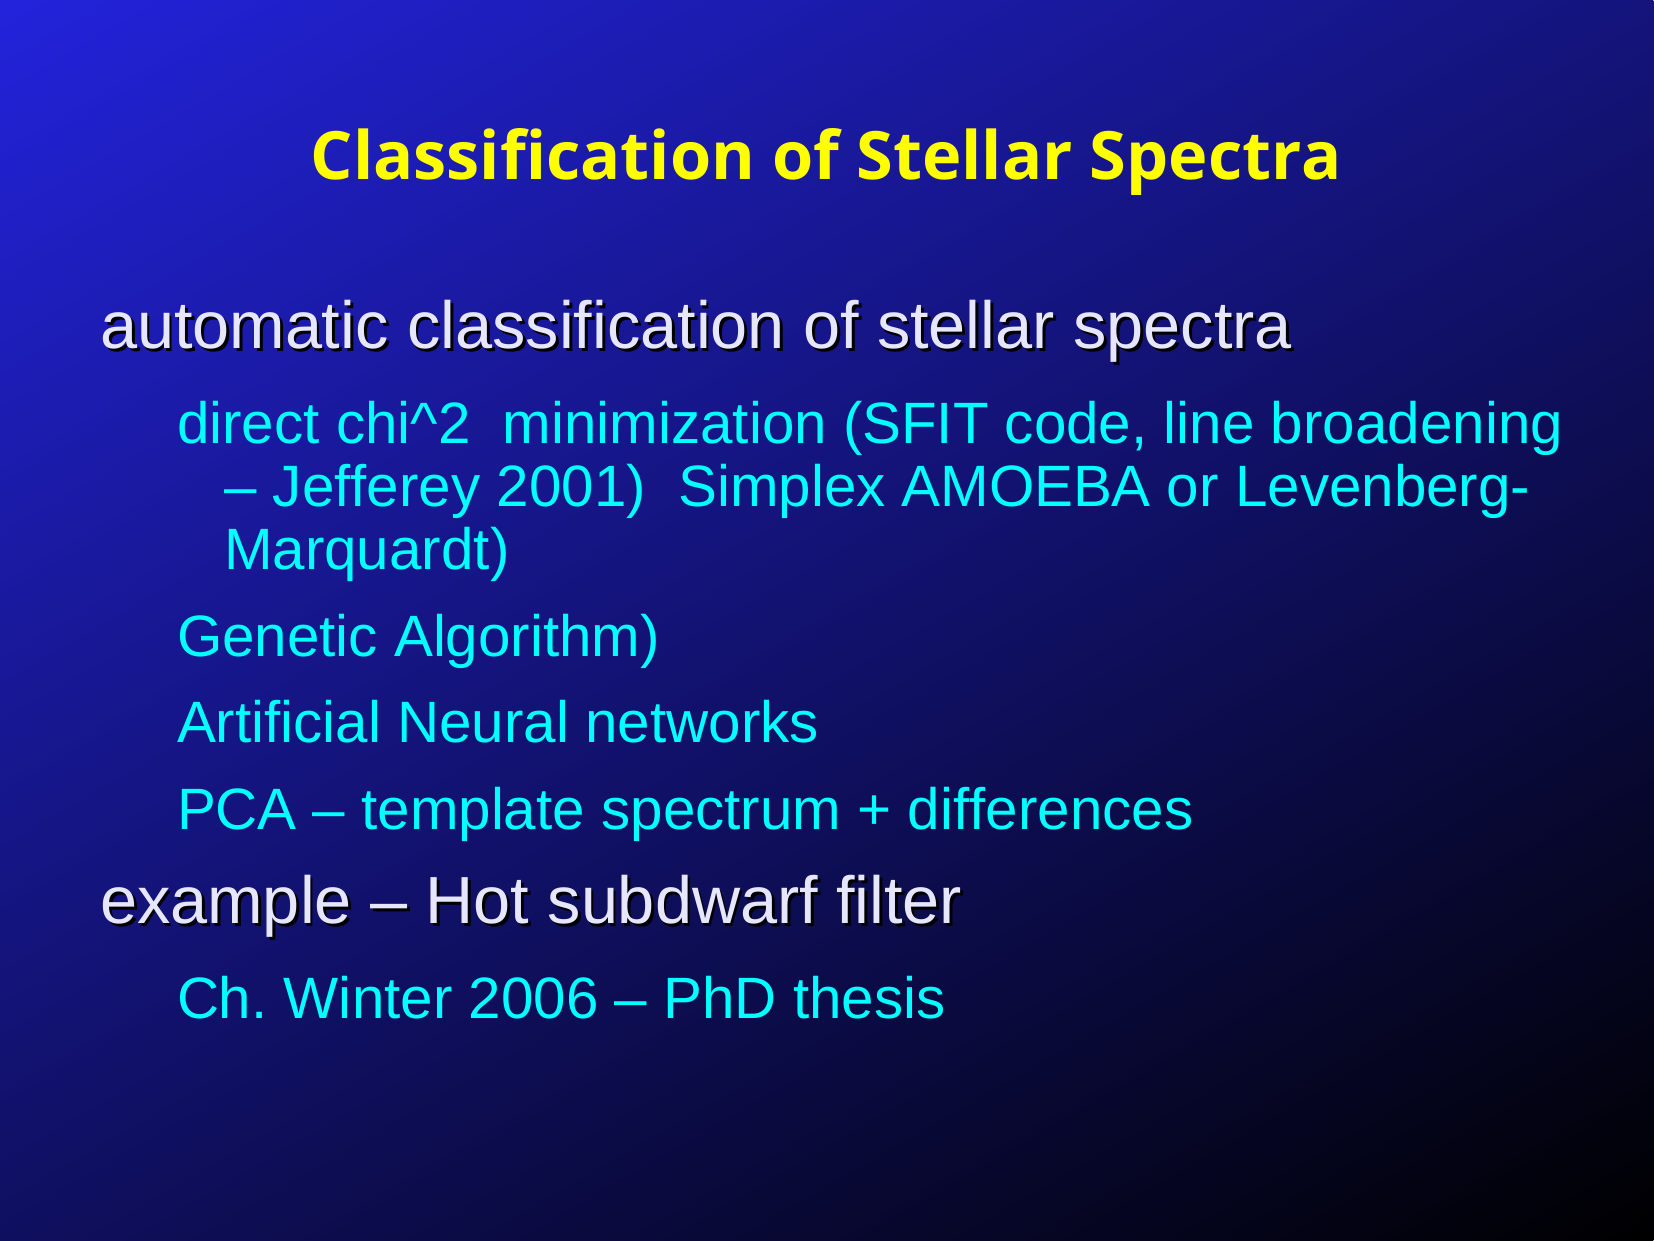

# Classification of Stellar Spectra
automatic classification of stellar spectra
direct chi^2 minimization (SFIT code, line broadening – Jefferey 2001) Simplex AMOEBA or Levenberg-Marquardt)
Genetic Algorithm)
Artificial Neural networks
PCA – template spectrum + differences
example – Hot subdwarf filter
Ch. Winter 2006 – PhD thesis